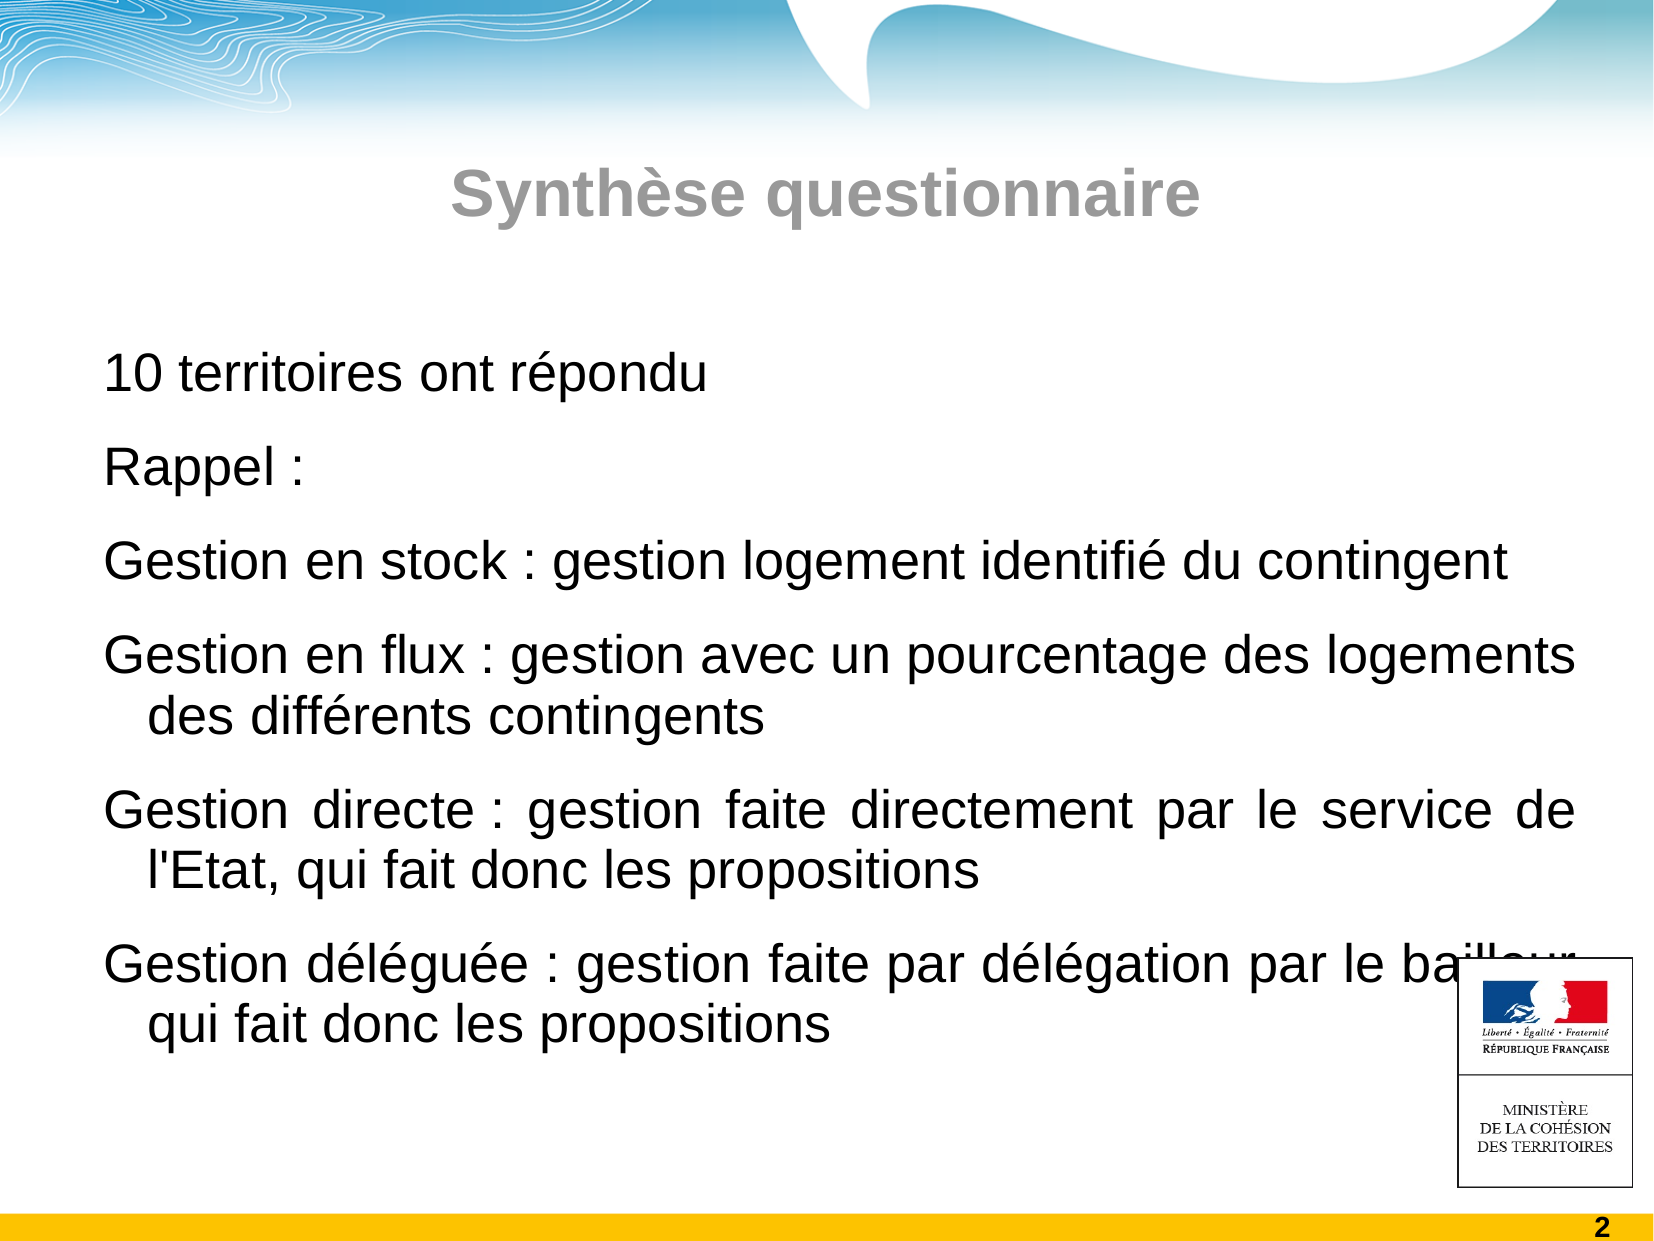

Synthèse questionnaire
10 territoires ont répondu
Rappel :
Gestion en stock : gestion logement identifié du contingent
Gestion en flux : gestion avec un pourcentage des logements des différents contingents
Gestion directe : gestion faite directement par le service de l'Etat, qui fait donc les propositions
Gestion déléguée : gestion faite par délégation par le bailleur qui fait donc les propositions